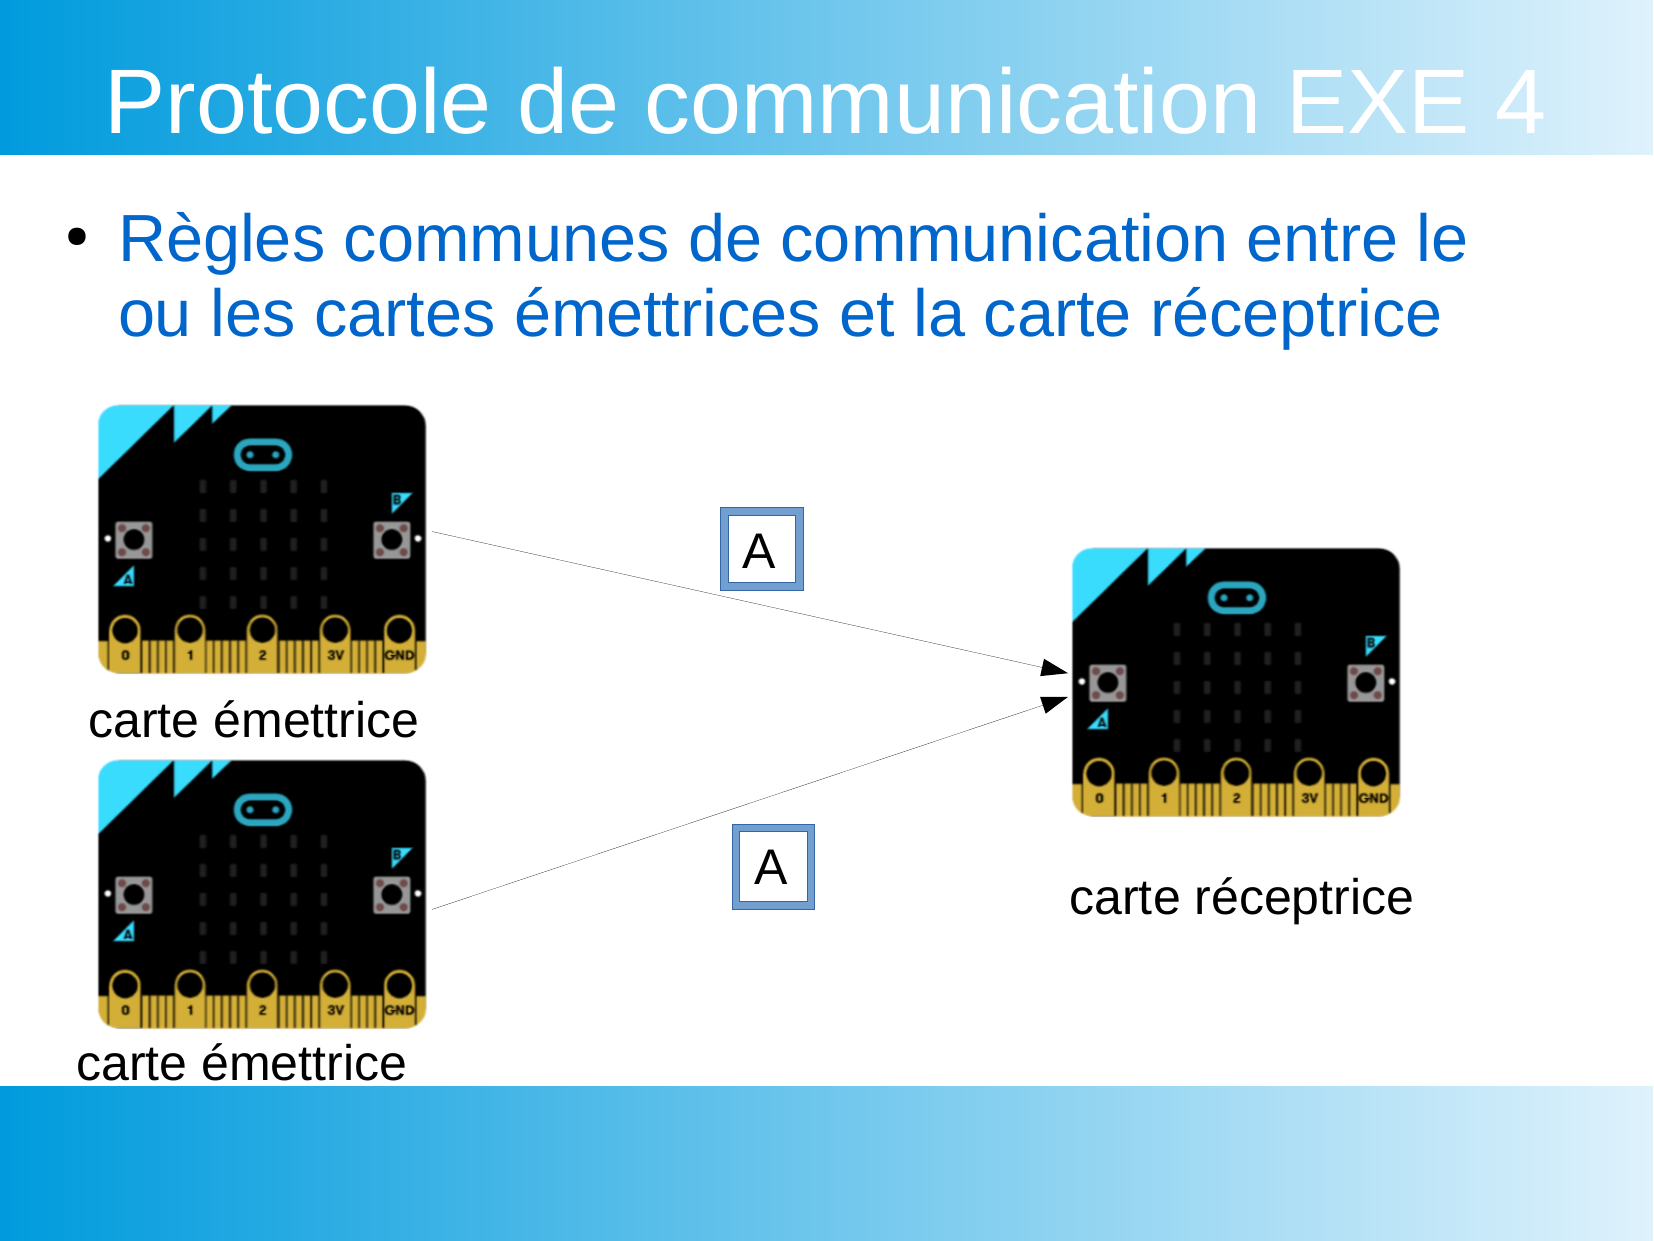

# Protocole de communication EXE 4
Règles communes de communication entre le ou les cartes émettrices et la carte réceptrice
A
carte émettrice
A
carte réceptrice
carte émettrice